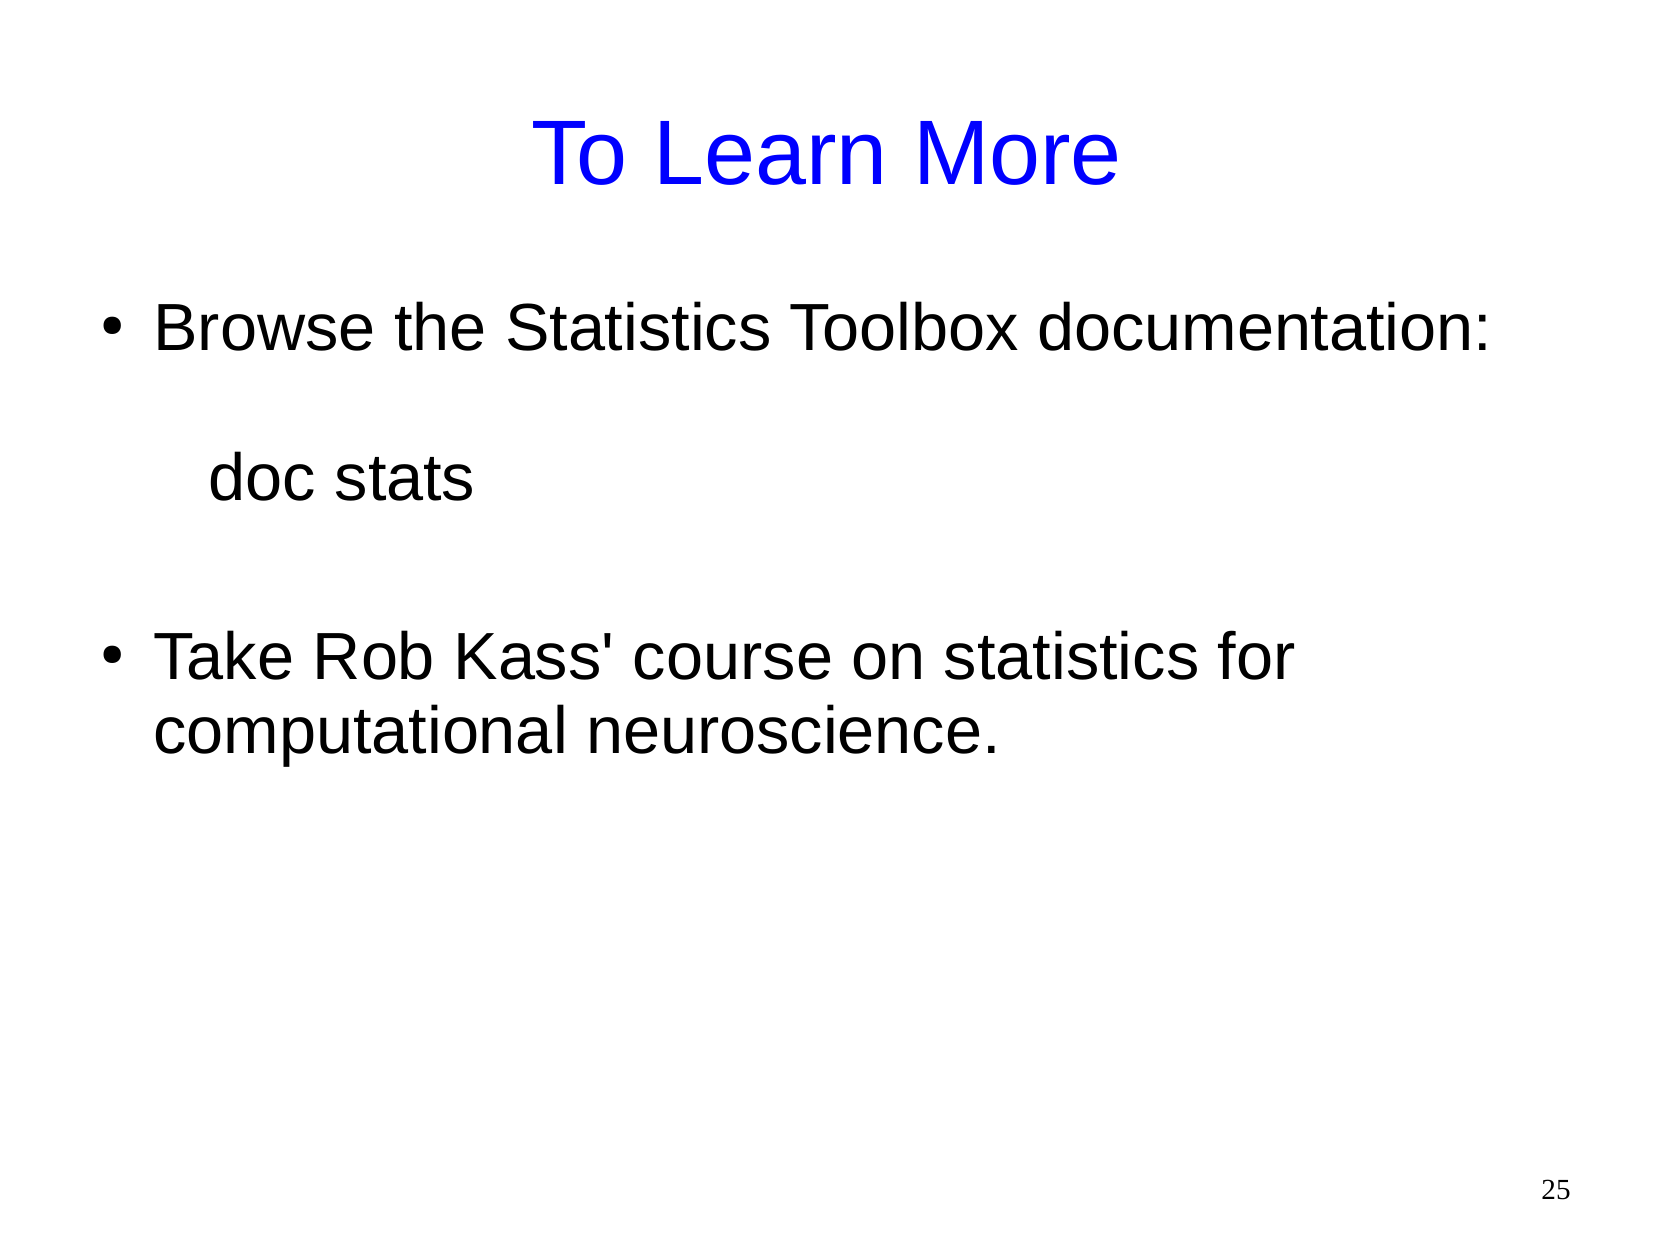

# To Learn More
Browse the Statistics Toolbox documentation:
 doc stats
Take Rob Kass' course on statistics for computational neuroscience.
25